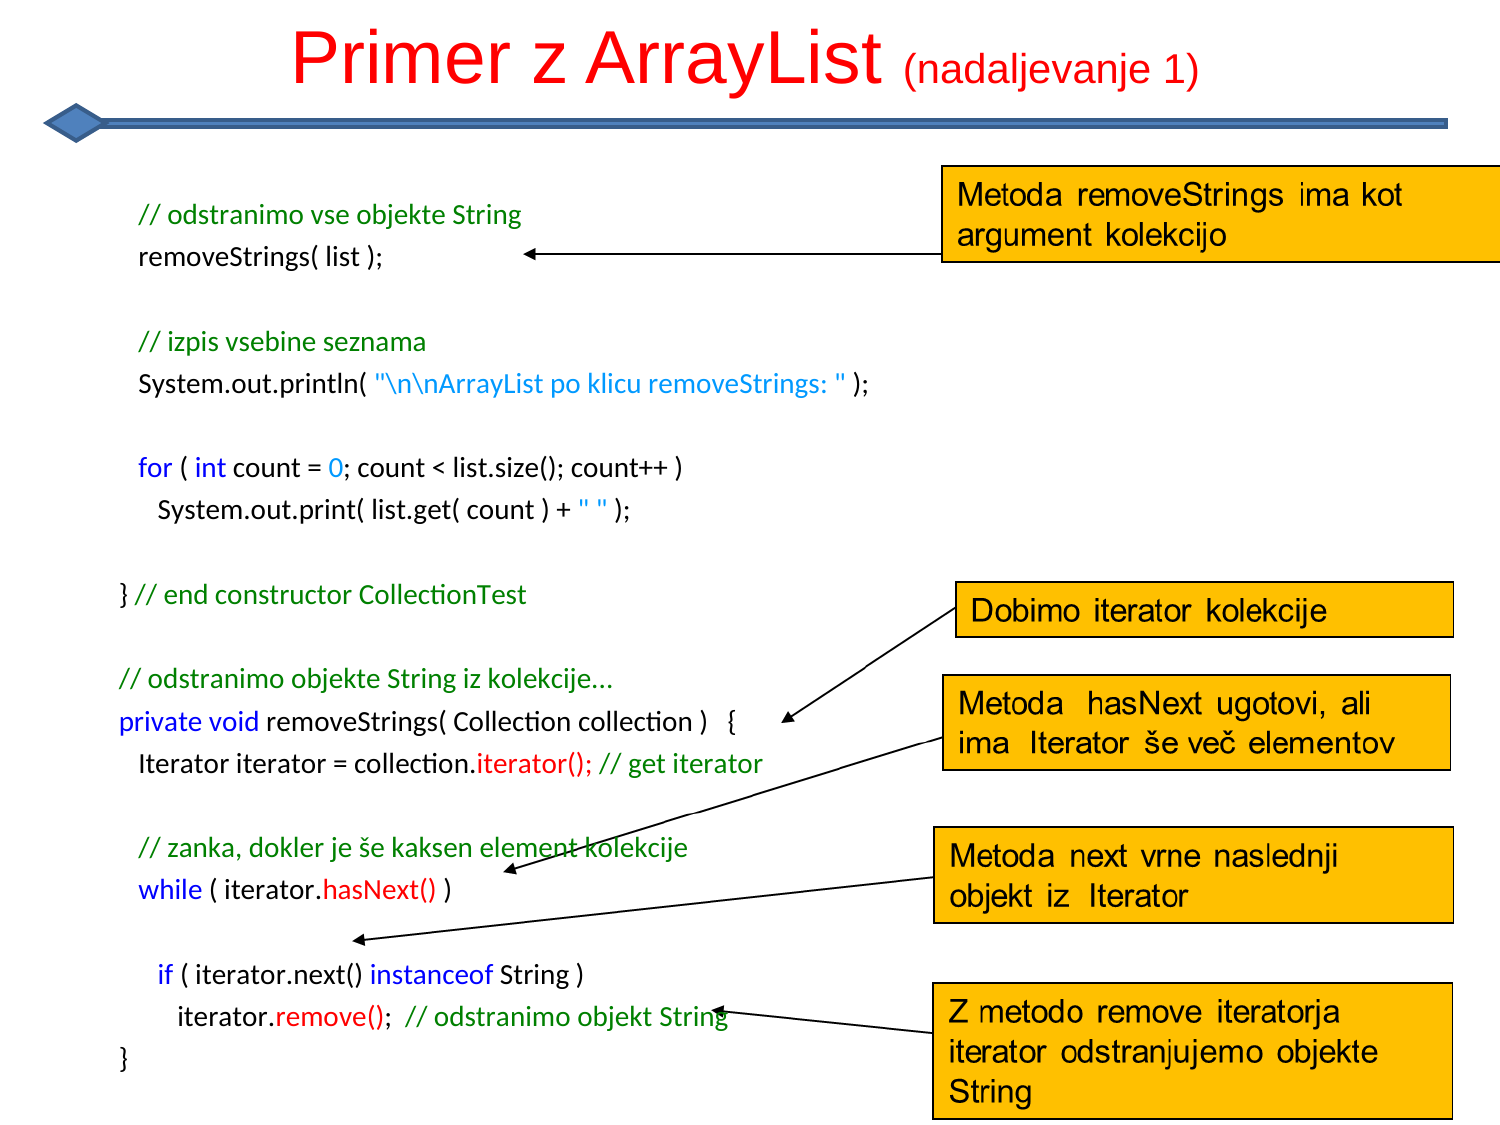

# Primer z ArrayList (nadaljevanje 1)
 // odstranimo vse objekte String
 removeStrings( list );
 // izpis vsebine seznama
 System.out.println( "\n\nArrayList po klicu removeStrings: " );
 for ( int count = 0; count < list.size(); count++ )
 System.out.print( list.get( count ) + " " );
 } // end constructor CollectionTest
 // odstranimo objekte String iz kolekcije...
 private void removeStrings( Collection collection ) {
 Iterator iterator = collection.iterator(); // get iterator
 // zanka, dokler je še kaksen element kolekcije
 while ( iterator.hasNext() )
 if ( iterator.next() instanceof String )
 iterator.remove(); // odstranimo objekt String
 }